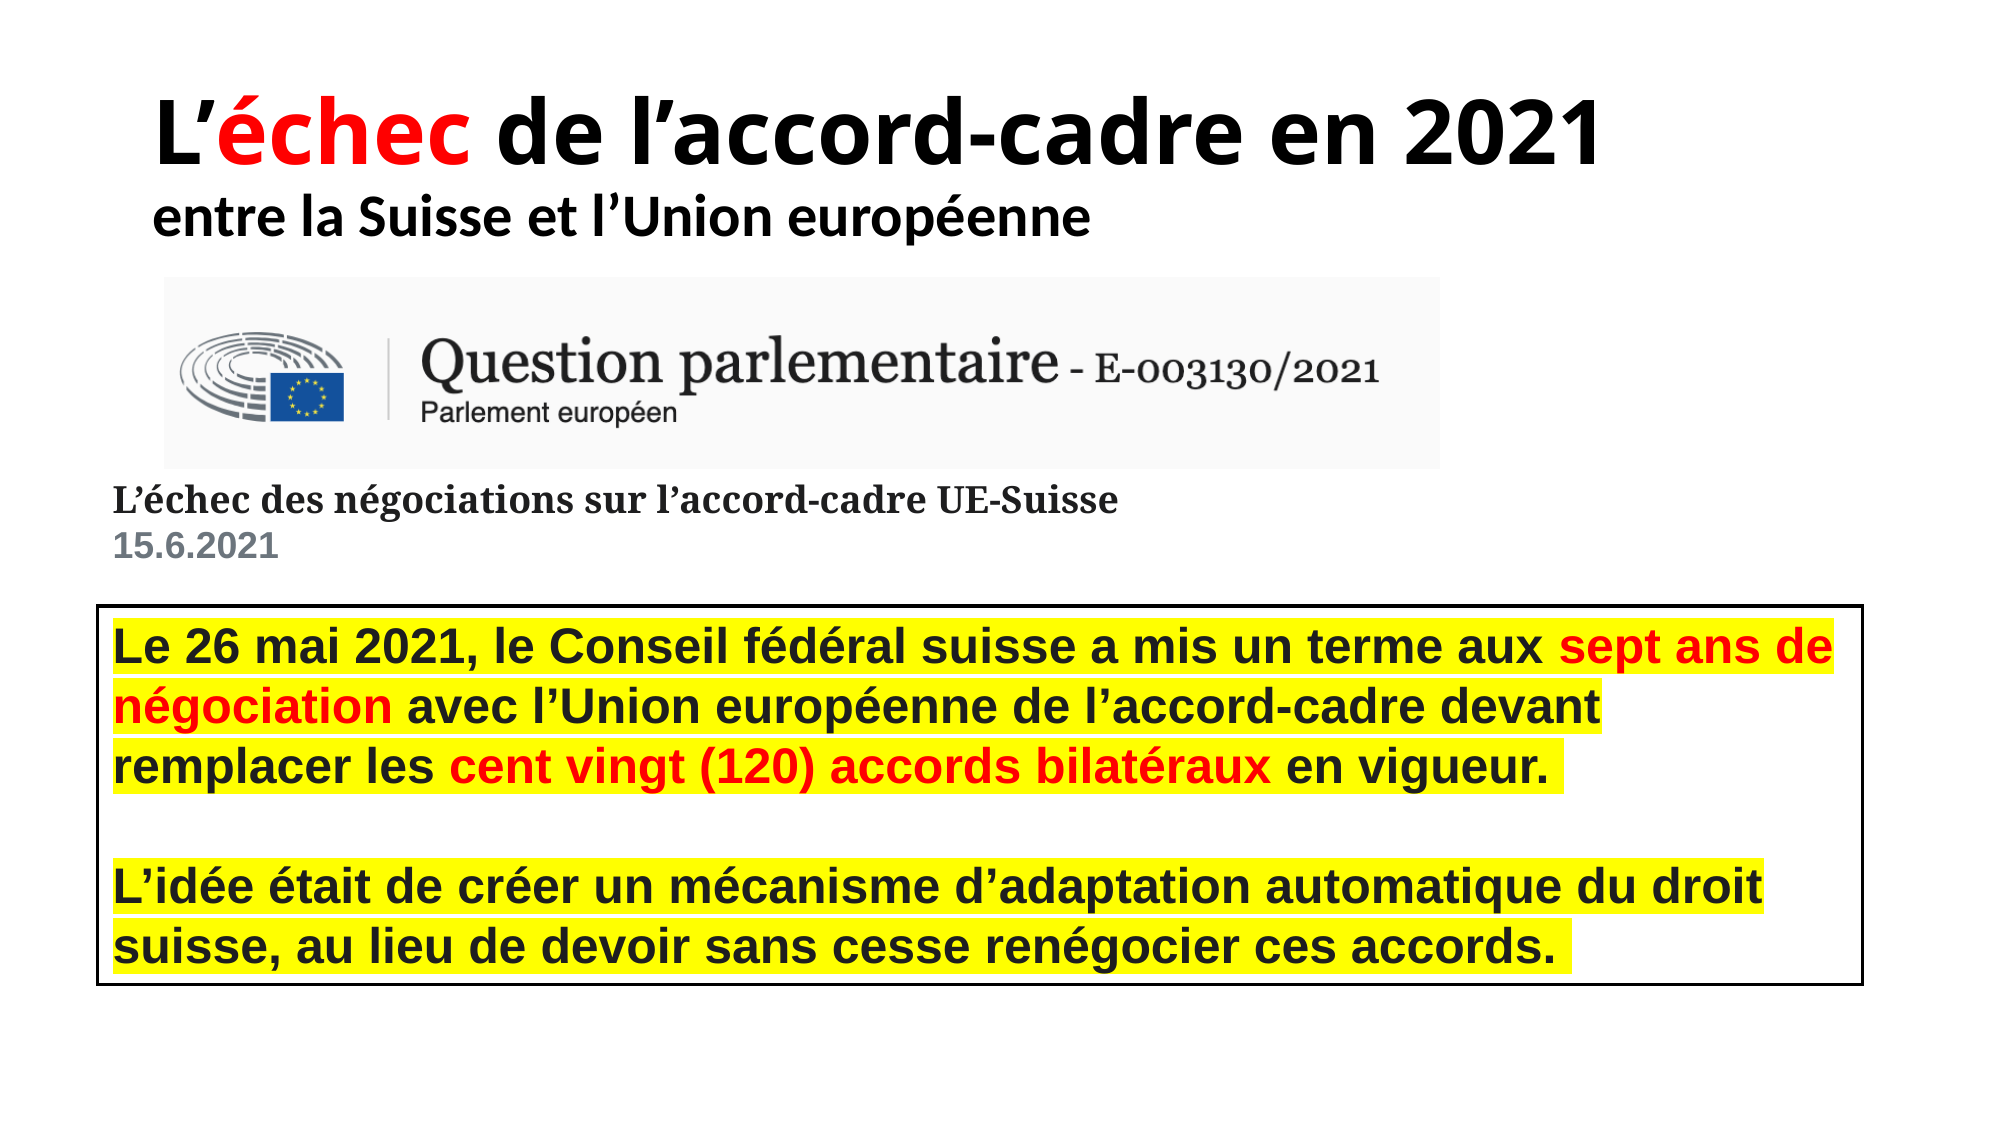

# L’échec de l’accord-cadre en 2021 entre la Suisse et l’Union européenne
L’échec des négociations sur l’accord-cadre UE-Suisse
15.6.2021
Le 26 mai 2021, le Conseil fédéral suisse a mis un terme aux sept ans de négociation avec l’Union européenne de l’accord-cadre devant remplacer les cent vingt (120) accords bilatéraux en vigueur.
L’idée était de créer un mécanisme d’adaptation automatique du droit suisse, au lieu de devoir sans cesse renégocier ces accords.